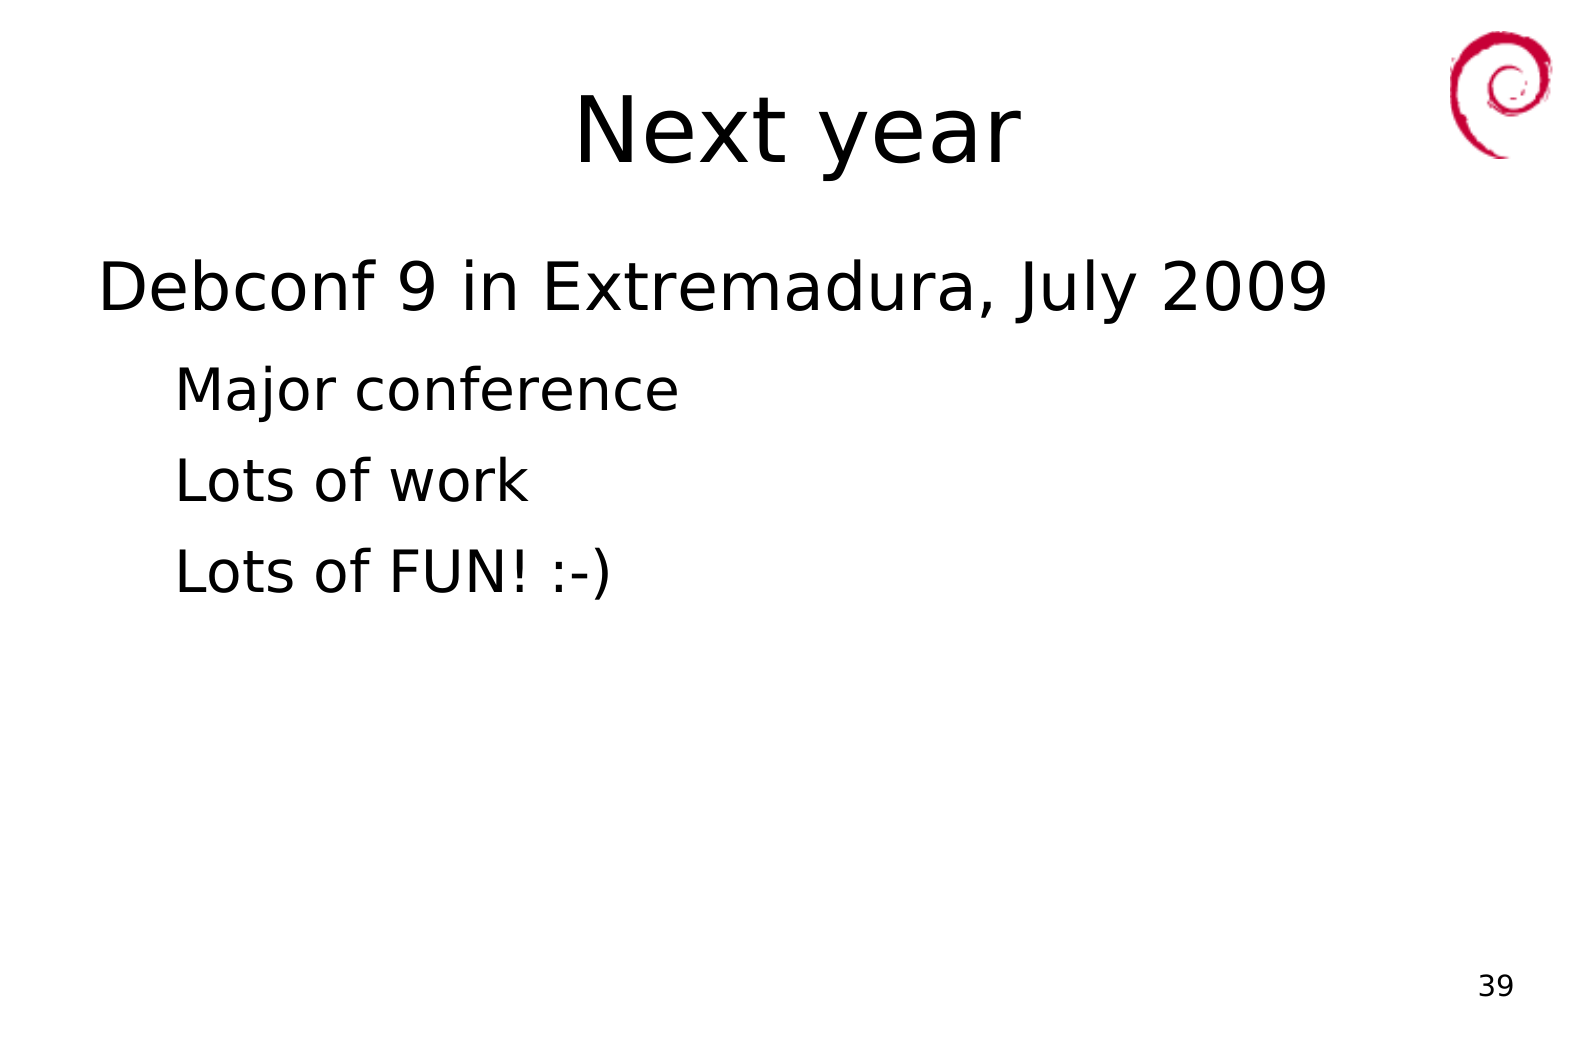

# Next year
Debconf 9 in Extremadura, July 2009
Major conference
Lots of work
Lots of FUN! :-)
39